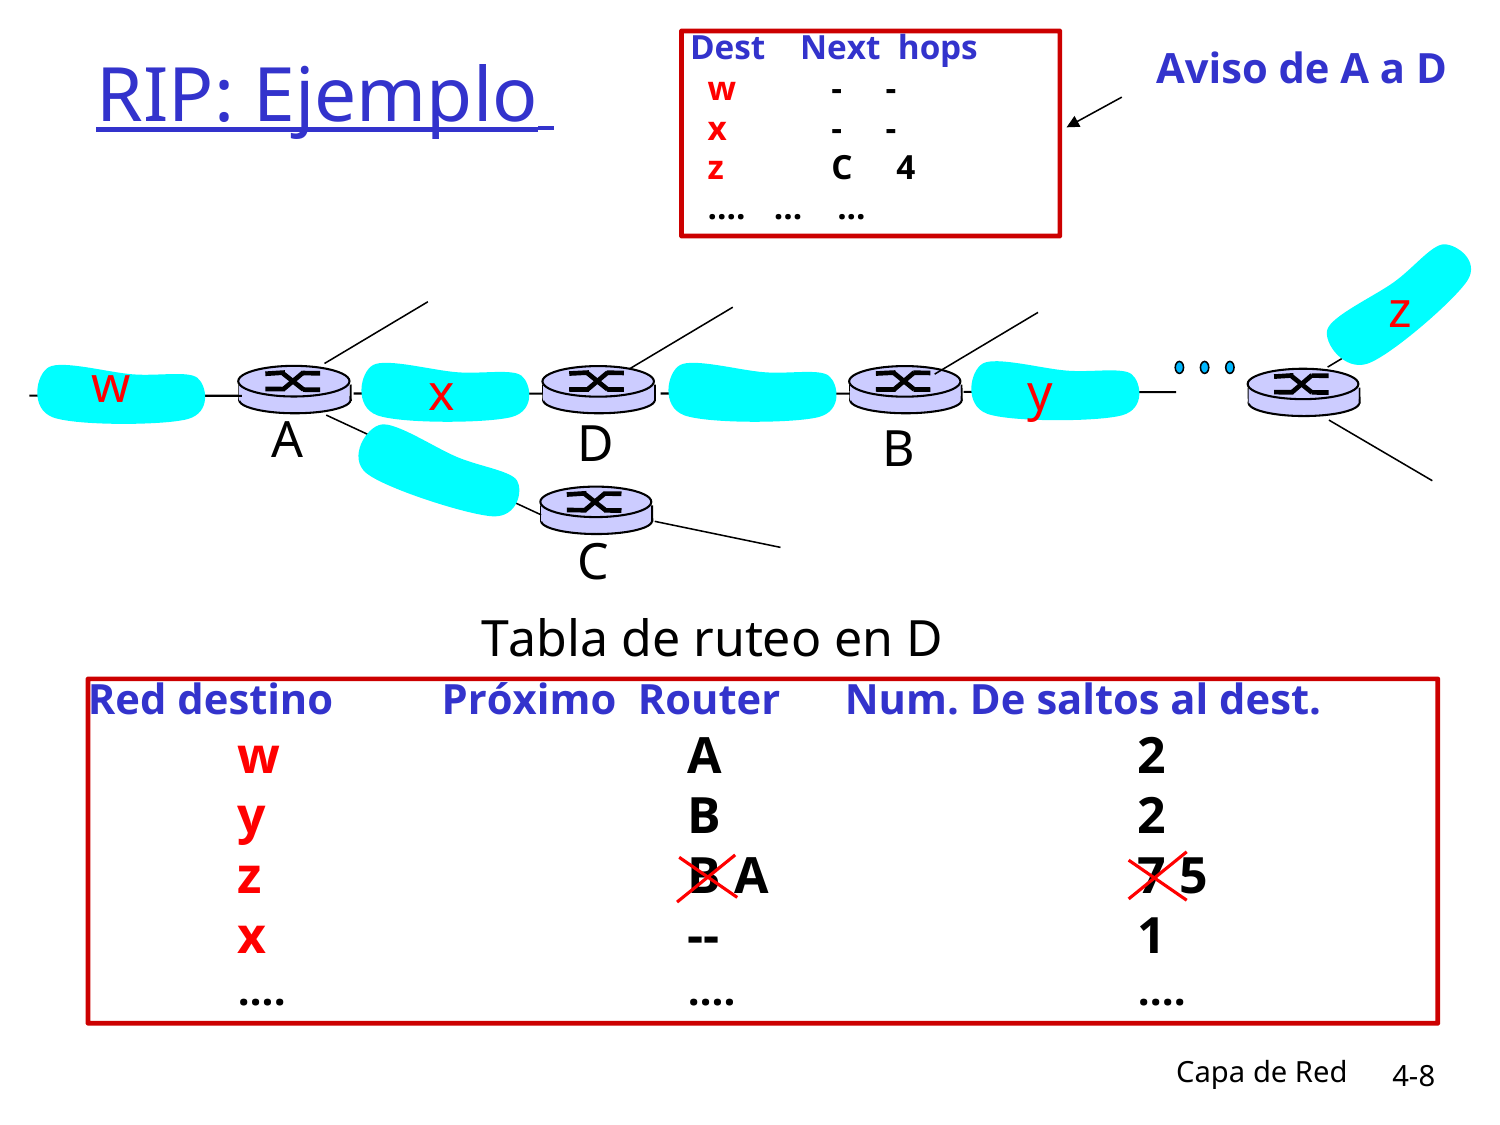

# RIP: Ejemplo
 Dest Next hops
 w	 	- -
 x	 	- -
 z	 	C 4
 ….	 … ...
Aviso de A a D
z
w
x
y
A
D
B
C
Tabla de ruteo en D
Red destino	 Próximo Router Num. De saltos al dest.
 	w			A			2
	y			B			2
 	z			B A			7 5
	x			--			1
	….			….			....